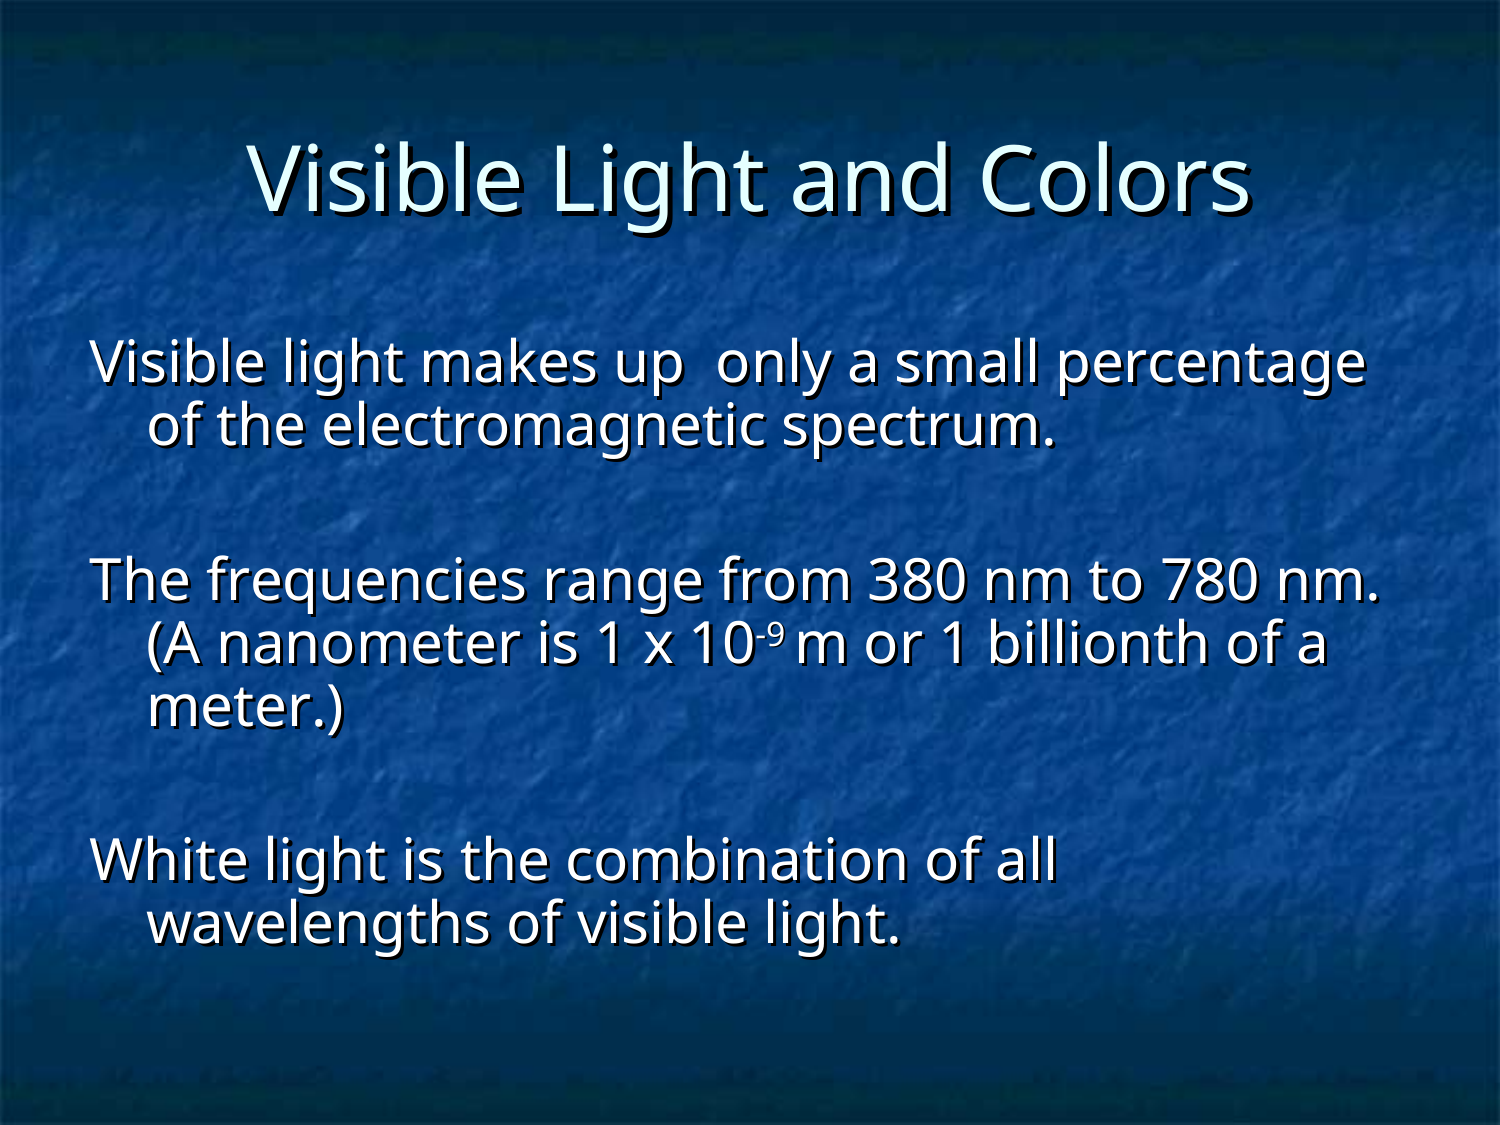

# Visible Light and Colors
Visible light makes up only a small percentage of the electromagnetic spectrum.
The frequencies range from 380 nm to 780 nm. (A nanometer is 1 x 10-9 m or 1 billionth of a meter.)
White light is the combination of all wavelengths of visible light.